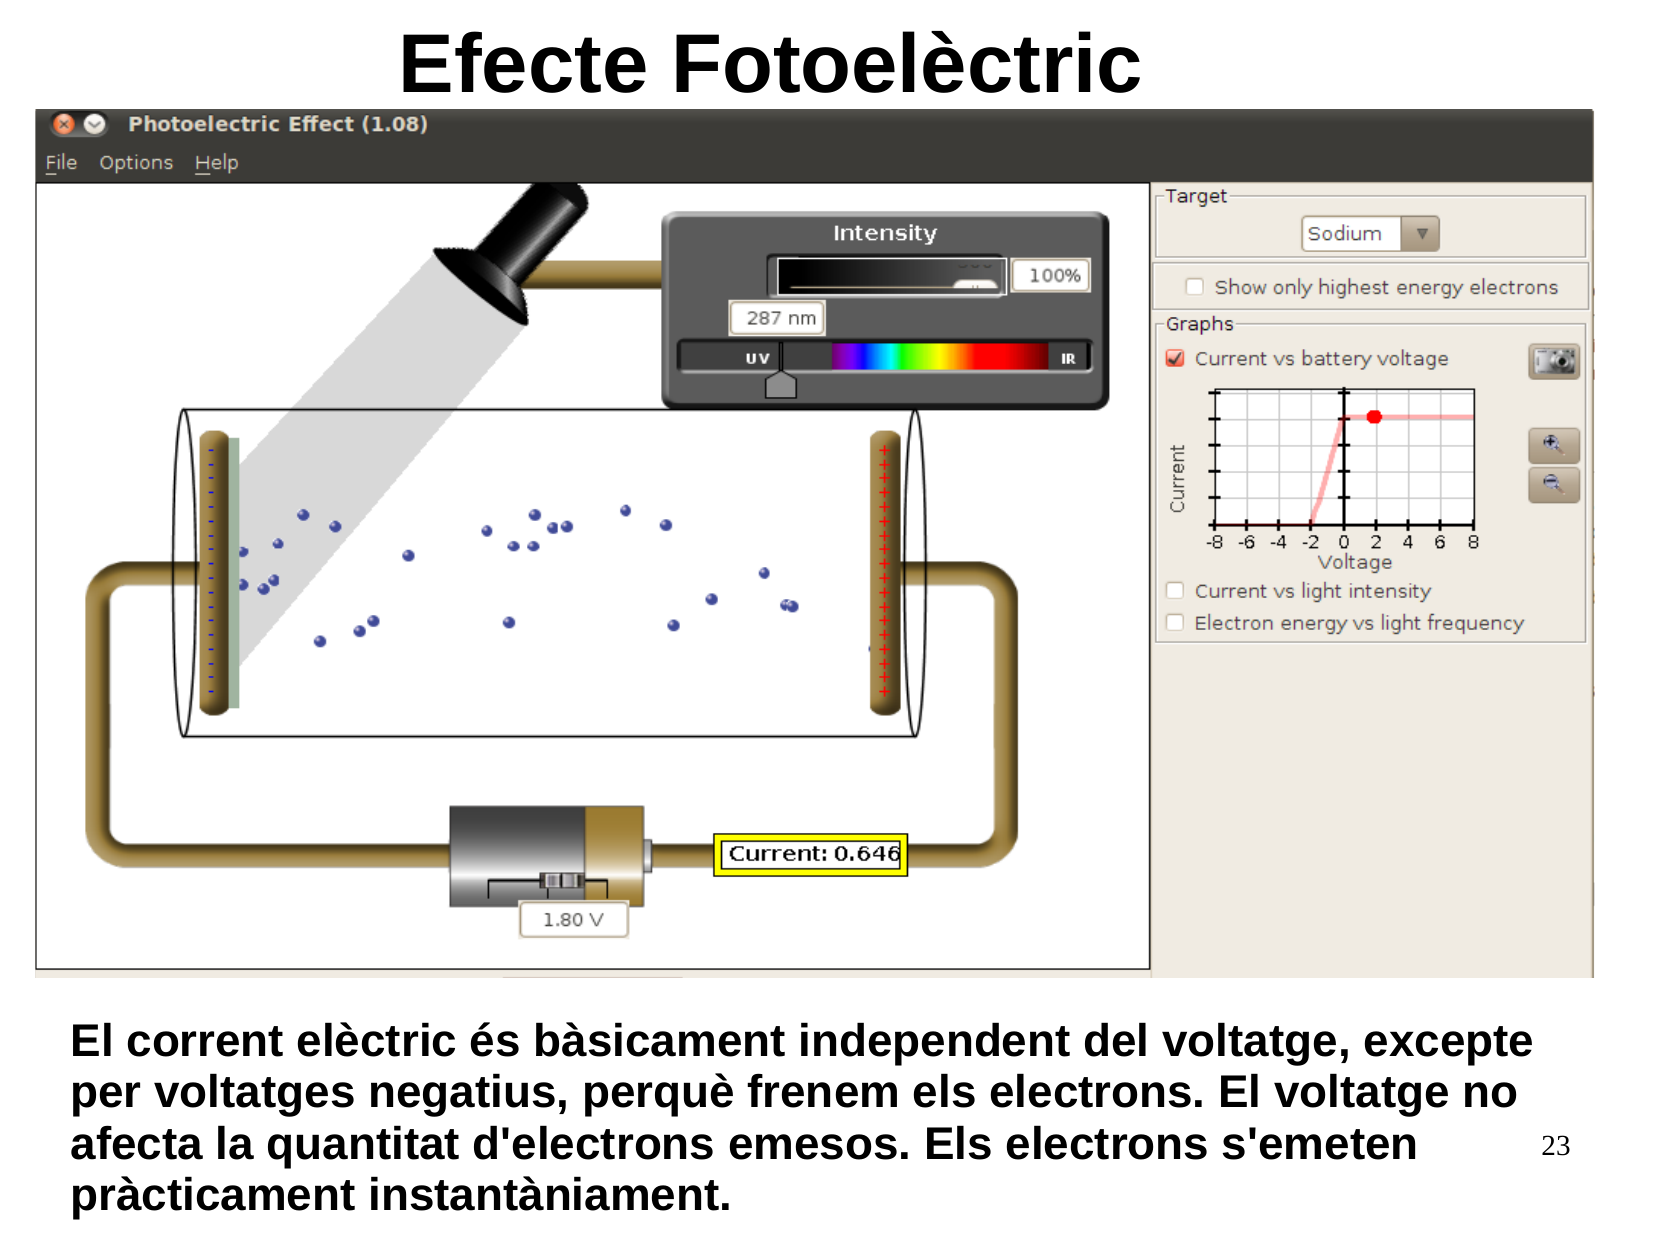

Efecte Fotoelèctric
El corrent elèctric és bàsicament independent del voltatge, excepte per voltatges negatius, perquè frenem els electrons. El voltatge no afecta la quantitat d'electrons emesos. Els electrons s'emeten pràcticament instantàniament.
23